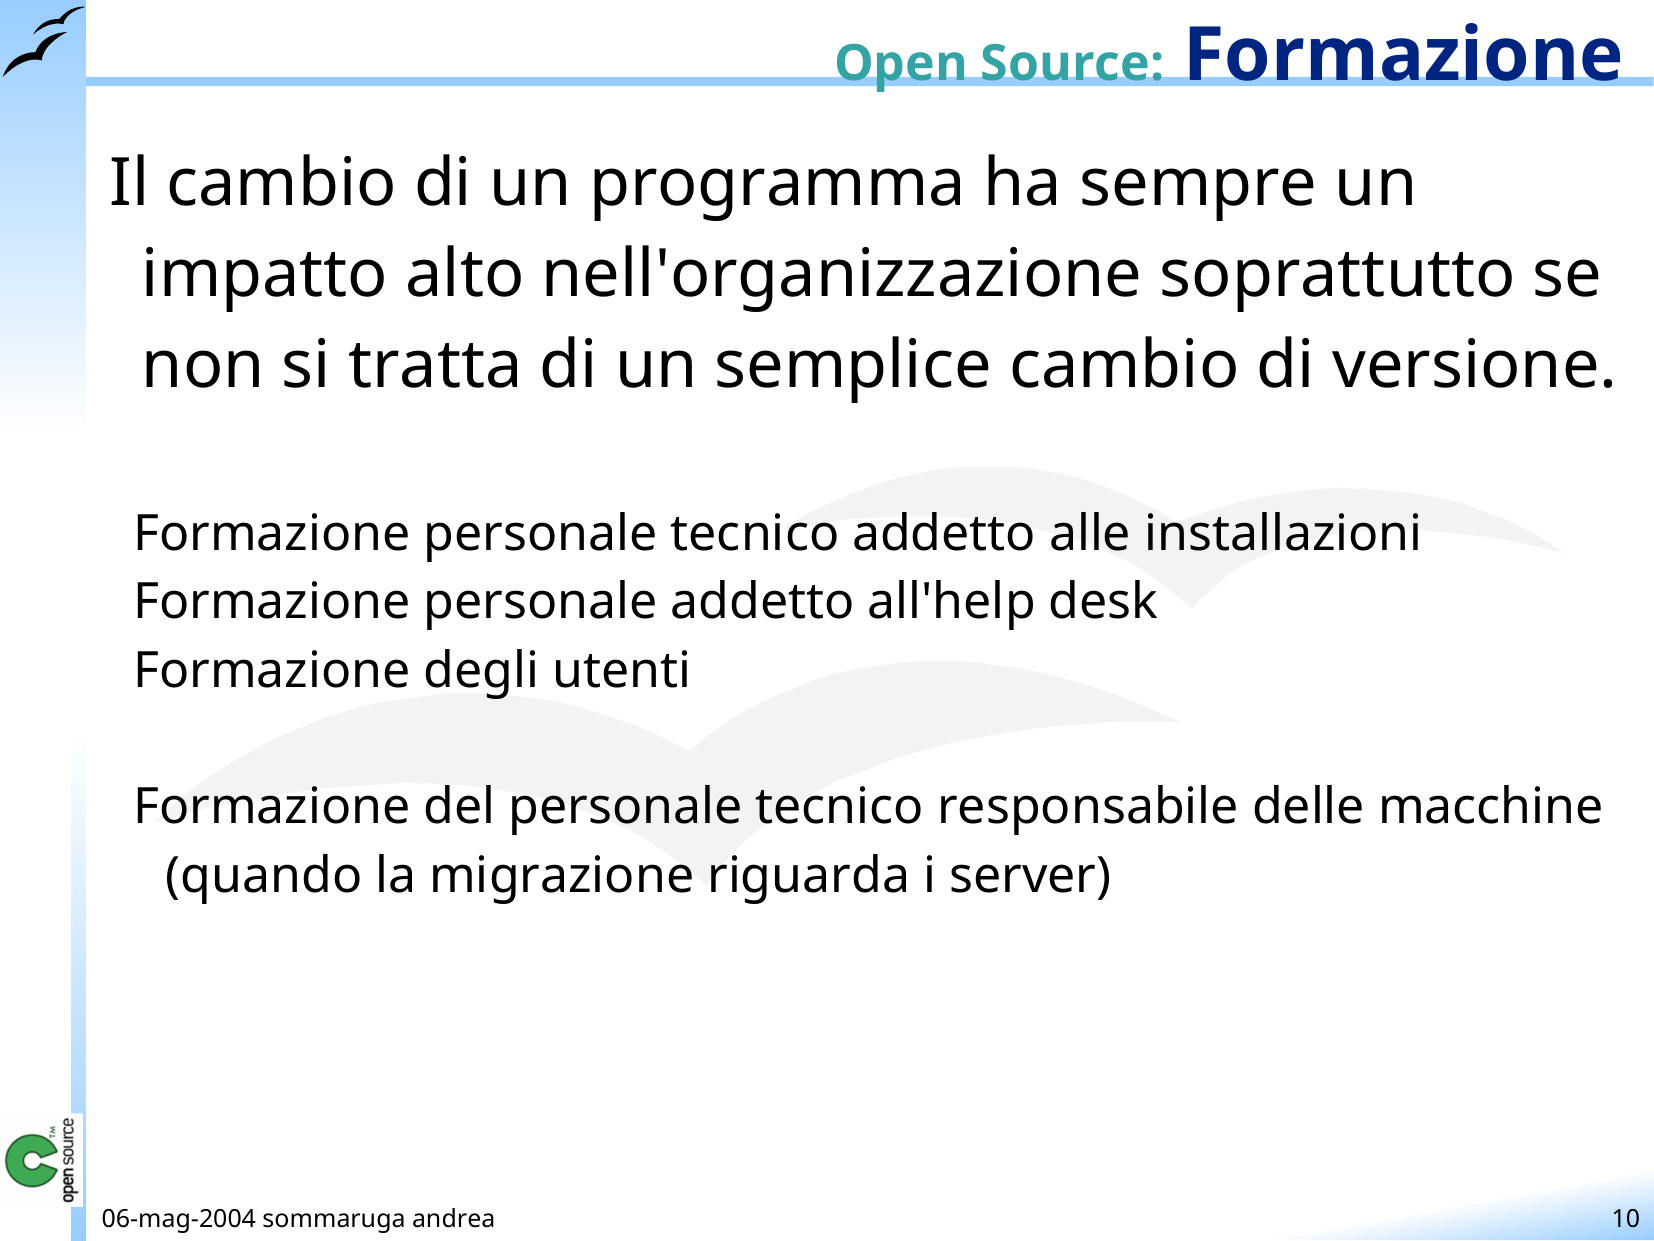

# Open Source: Formazione
Il cambio di un programma ha sempre un impatto alto nell'organizzazione soprattutto se non si tratta di un semplice cambio di versione.
Formazione personale tecnico addetto alle installazioni
Formazione personale addetto all'help desk
Formazione degli utenti
Formazione del personale tecnico responsabile delle macchine (quando la migrazione riguarda i server)